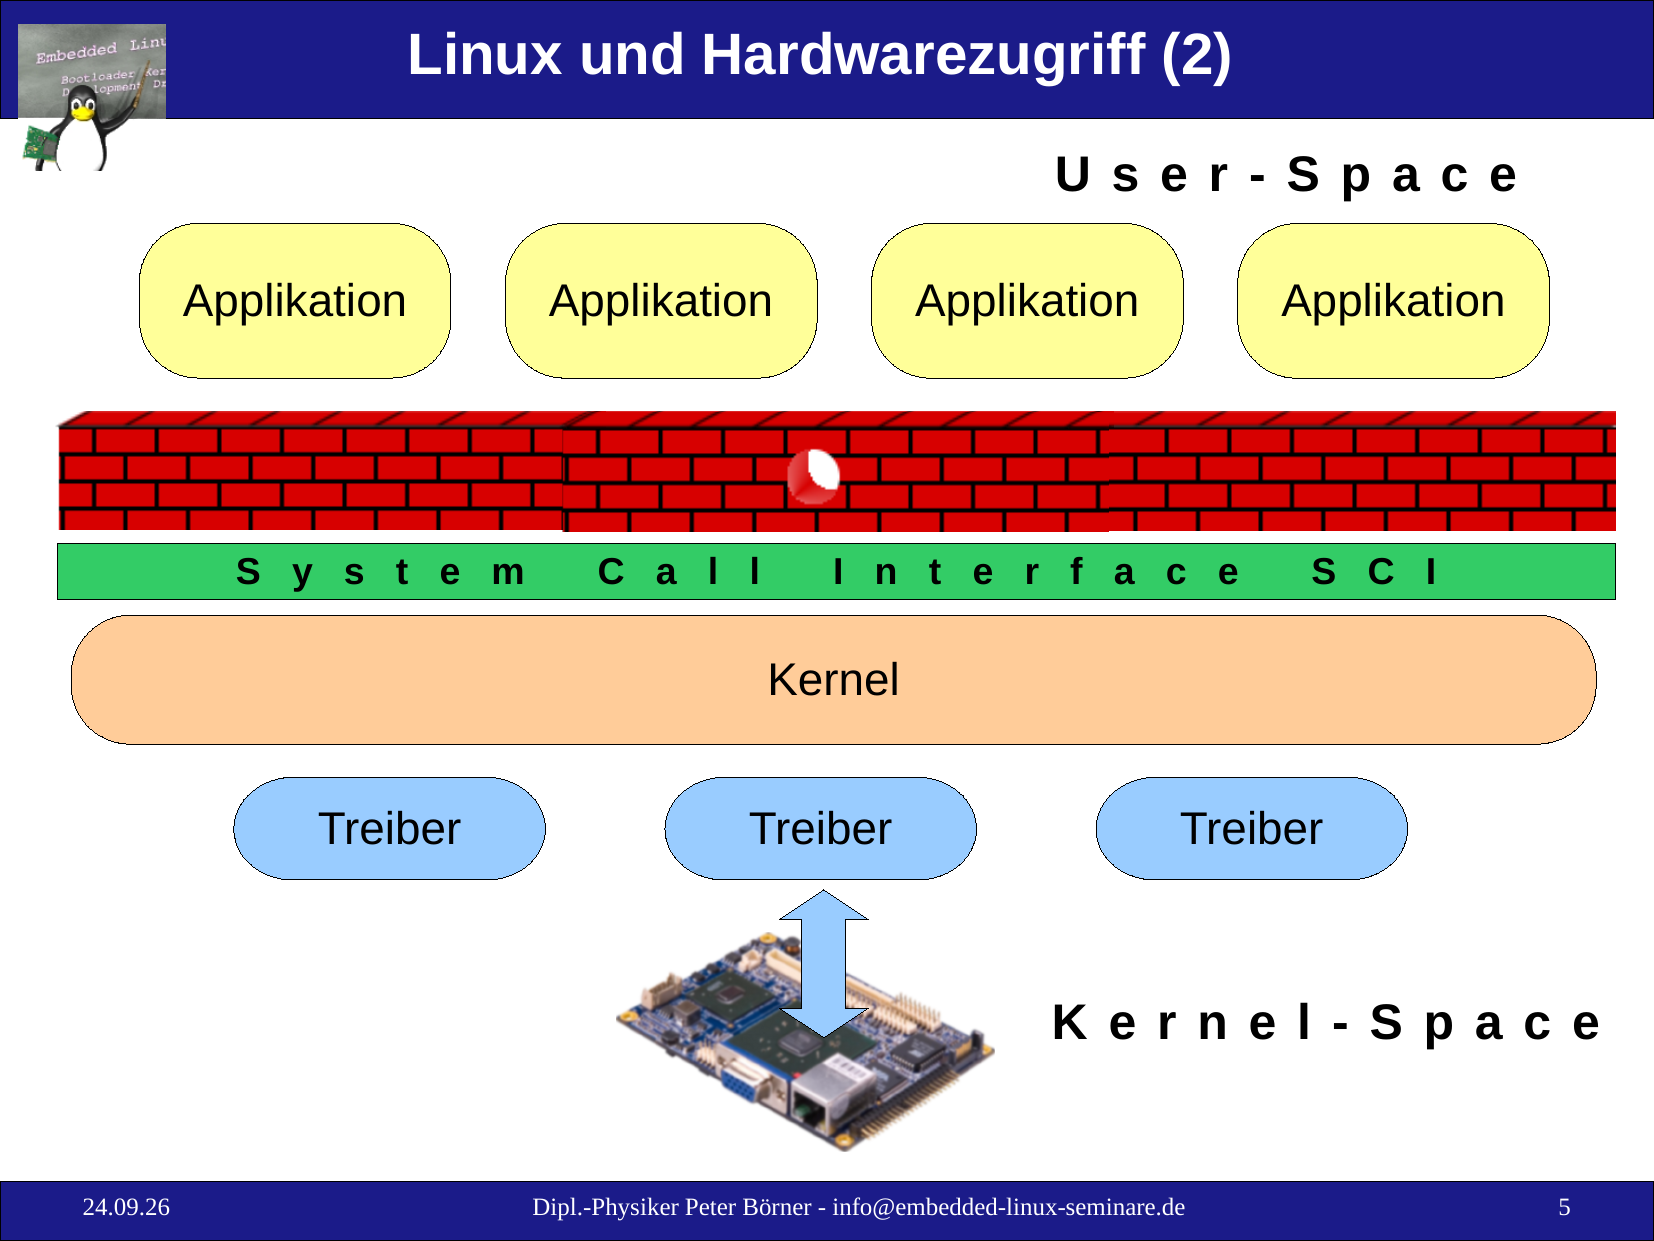

# Linux und Hardwarezugriff (2)
User-Space
Applikation
Applikation
Applikation
Applikation
System Call Interface SCI
Kernel
Treiber
Treiber
Treiber
Kernel-Space
 Dipl.-Physiker Peter Börner - info@embedded-linux-seminare.de
5